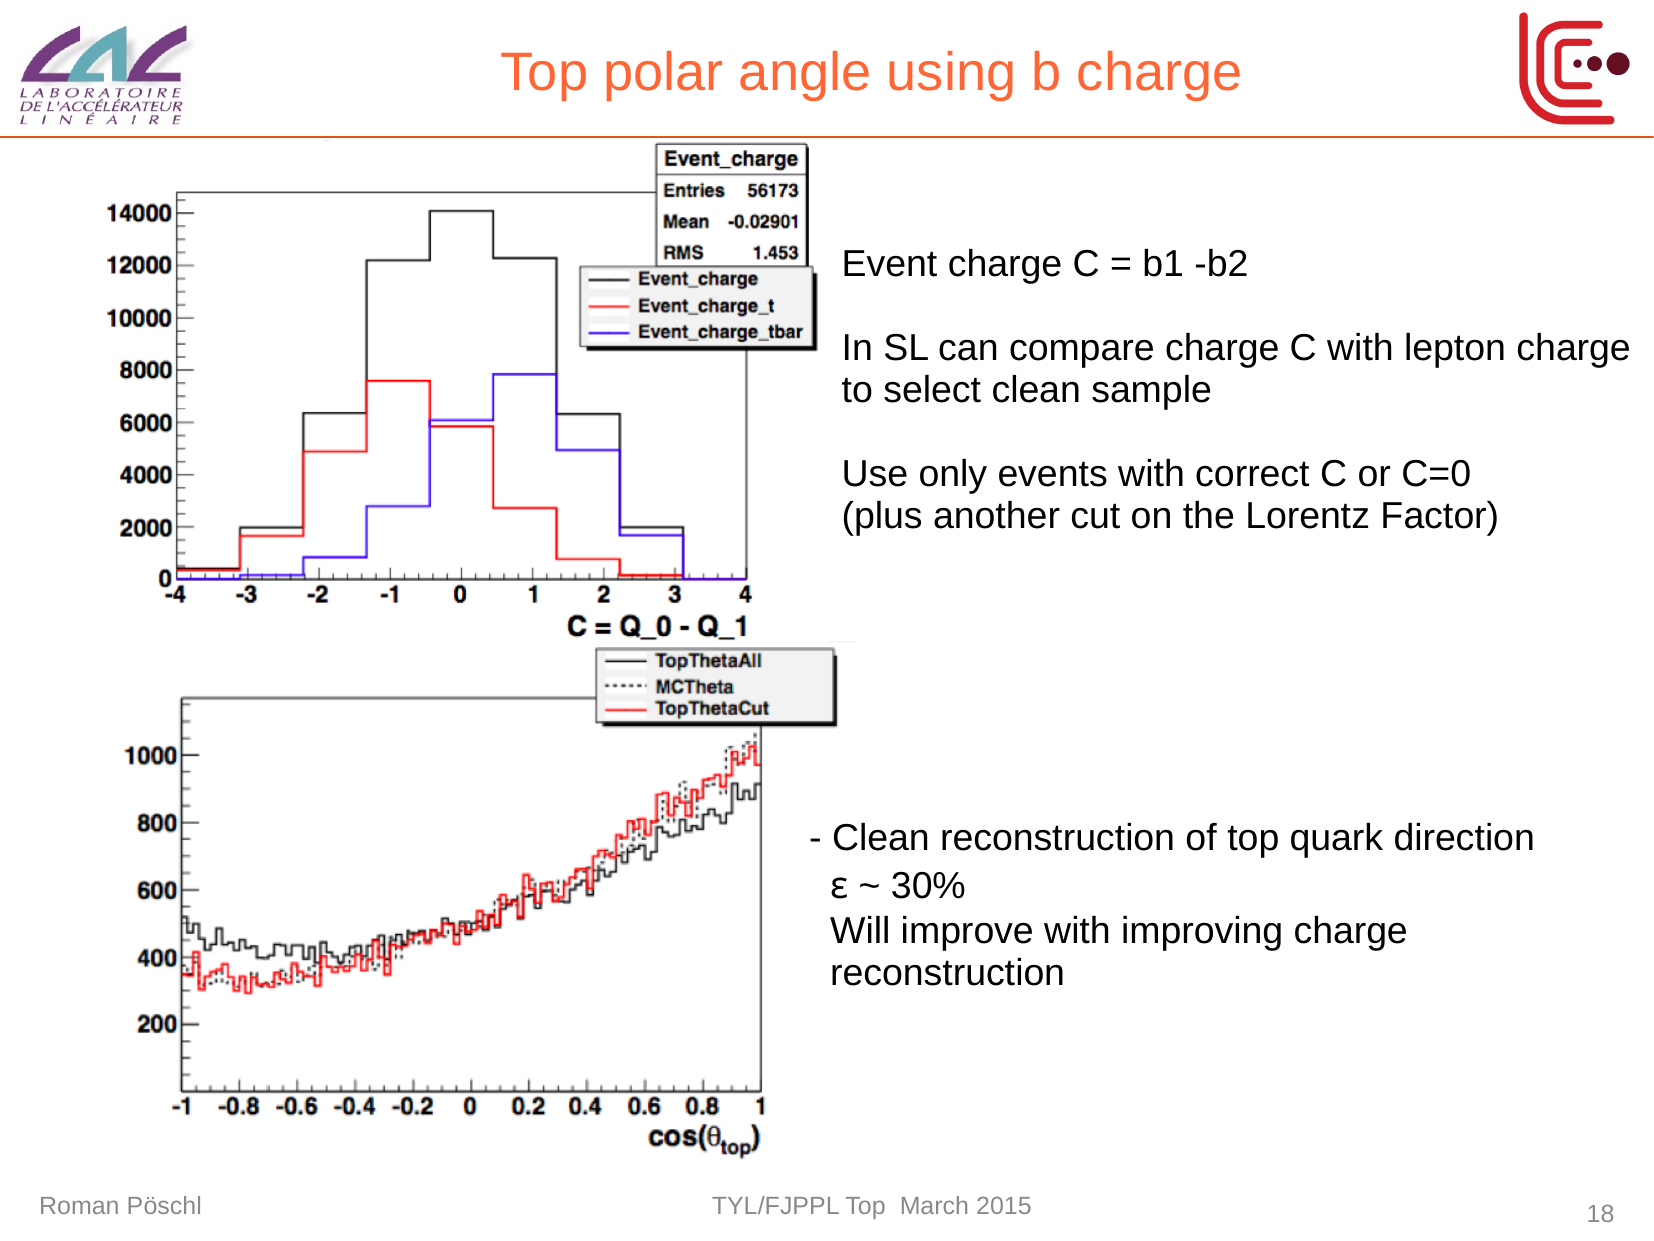

# Top polar angle using b charge
Event charge C = b1 -b2
In SL can compare charge C with lepton charge to select clean sample
Use only events with correct C or C=0
(plus another cut on the Lorentz Factor)
- Clean reconstruction of top quark direction
 ε ~ 30%
 Will improve with improving charge
 reconstruction